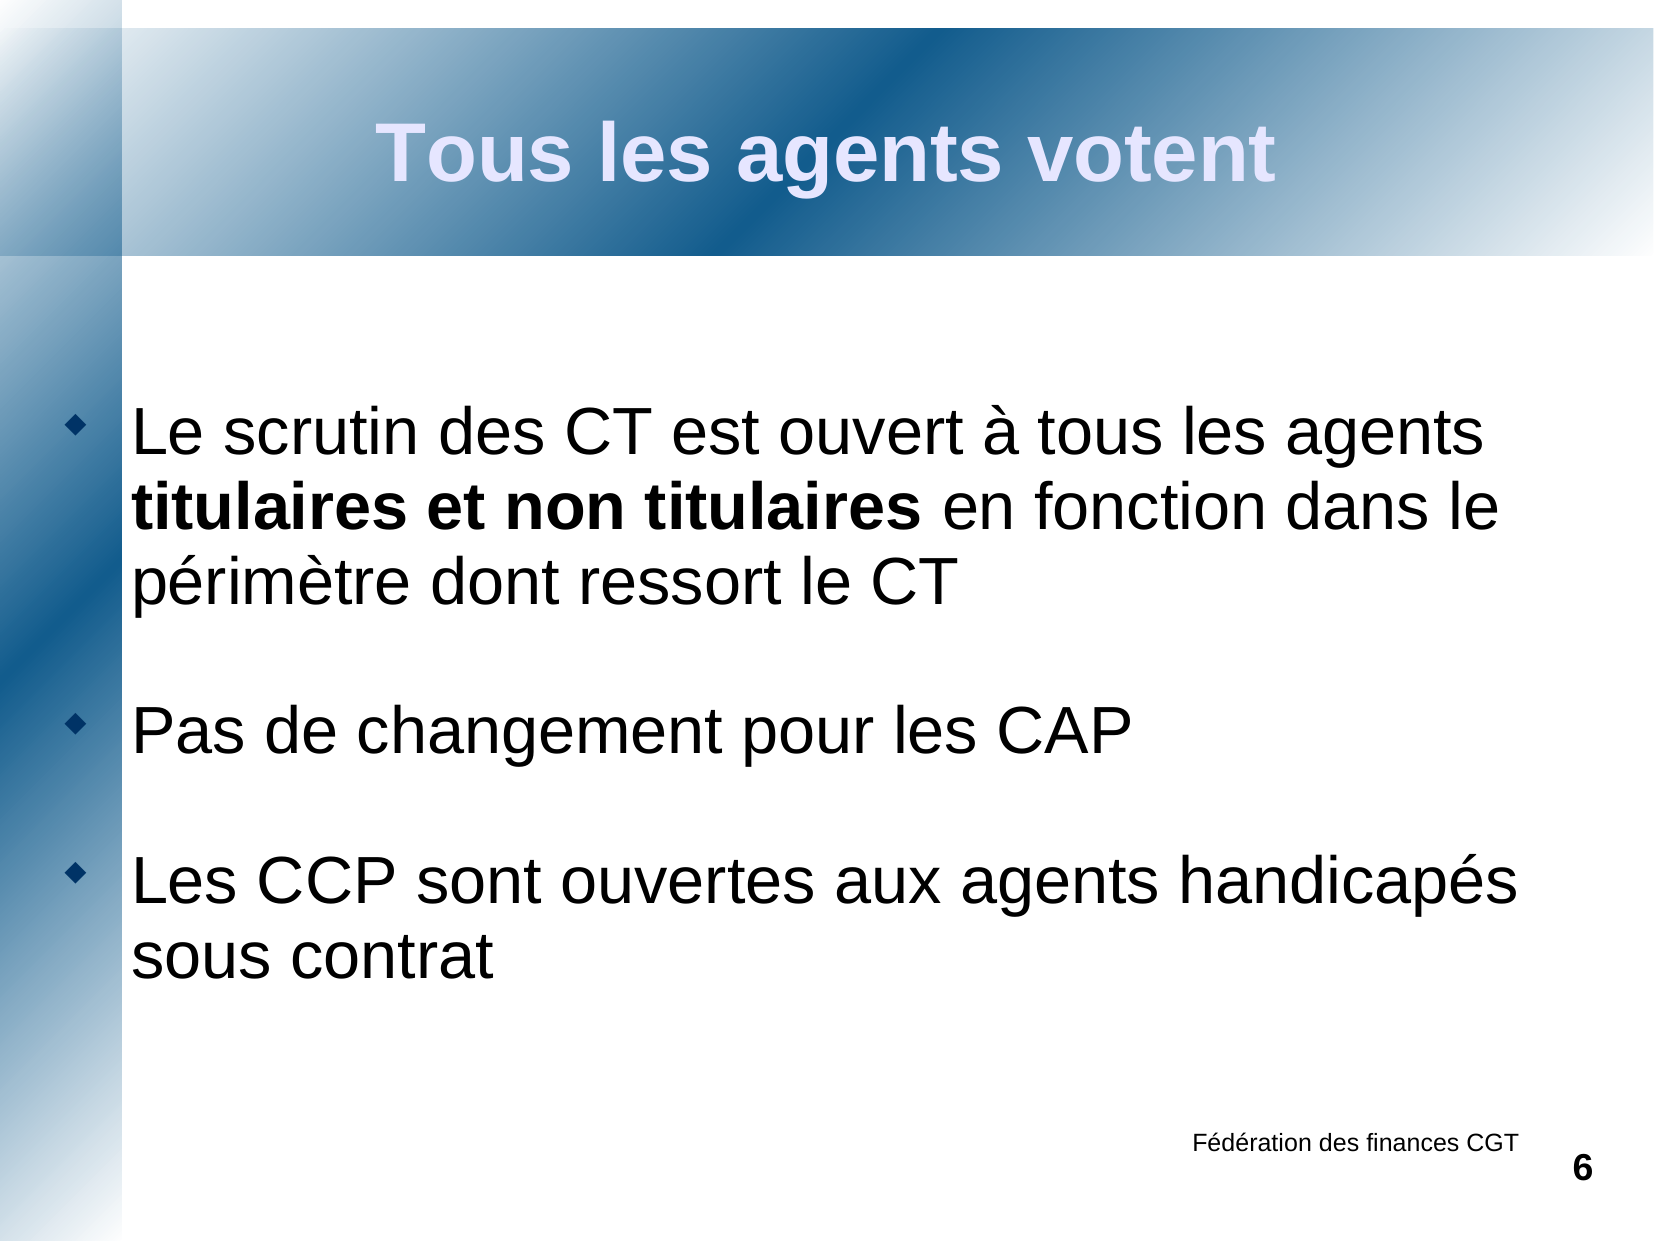

# Tous les agents votent
Le scrutin des CT est ouvert à tous les agents titulaires et non titulaires en fonction dans le périmètre dont ressort le CT
Pas de changement pour les CAP
Les CCP sont ouvertes aux agents handicapés sous contrat
Fédération des finances CGT